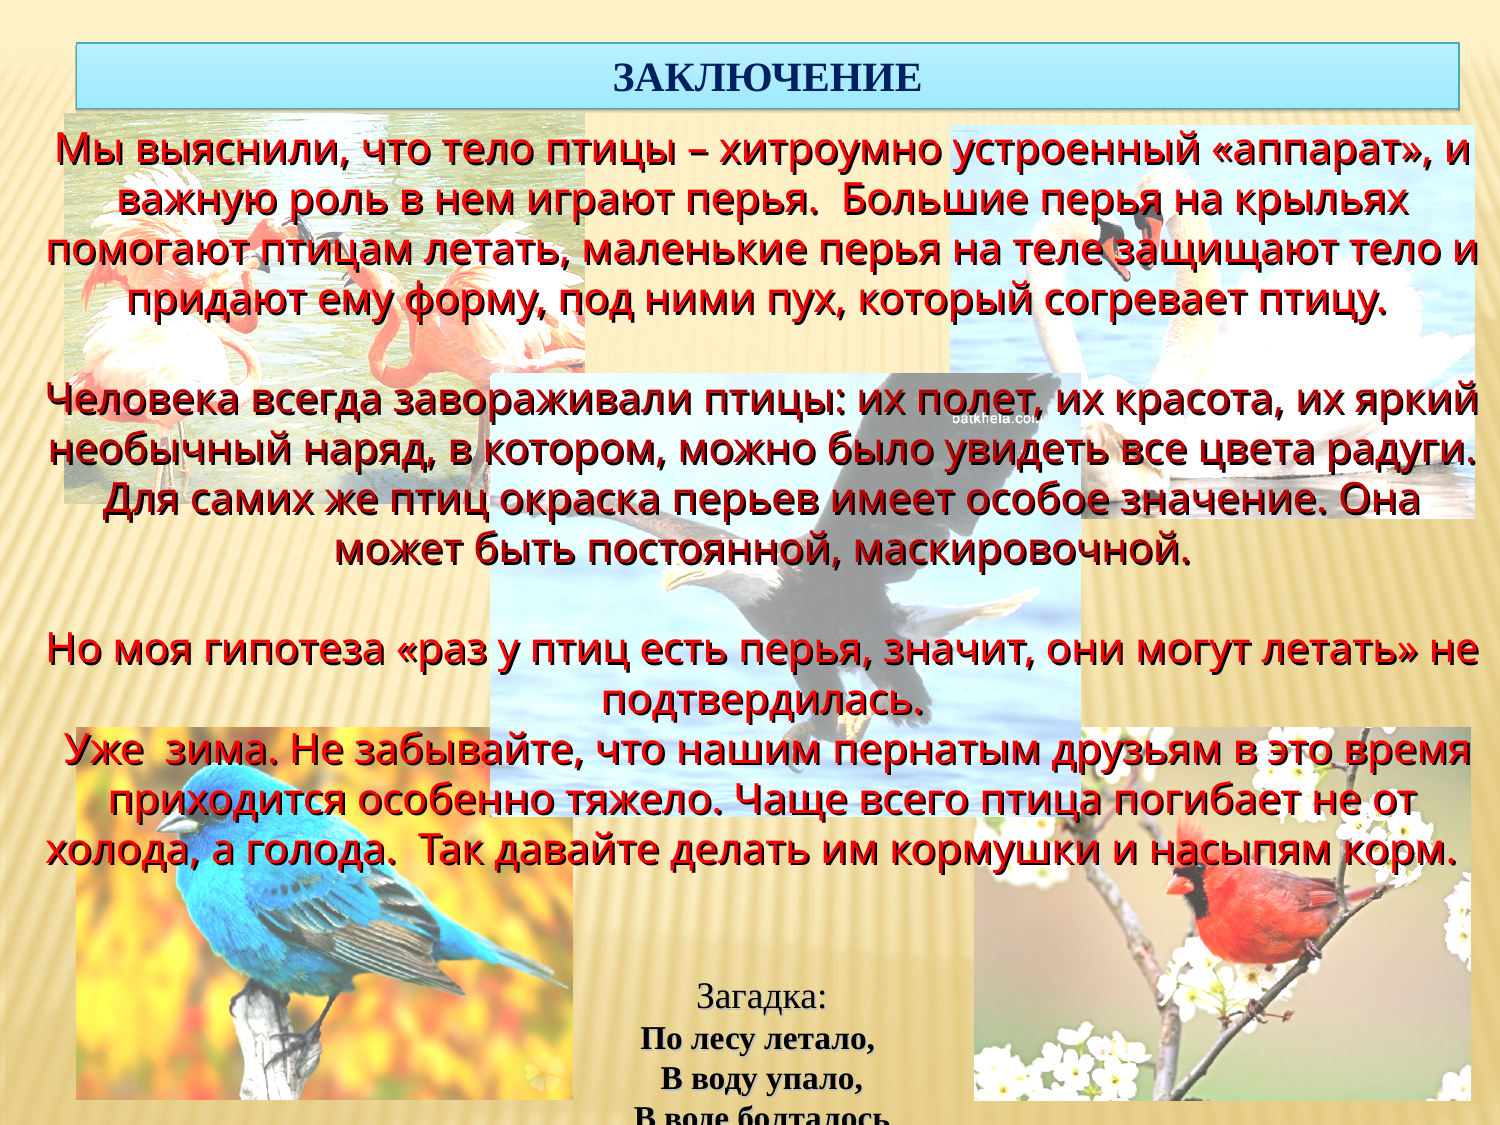

ЗАКЛЮЧЕНИЕ
Мы выяснили, что тело птицы – хитроумно устроенный «аппарат», и важную роль в нем играют перья.  Большие перья на крыльях помогают птицам летать, маленькие перья на теле защищают тело и придают ему форму, под ними пух, который согревает птицу.
Человека всегда завораживали птицы: их полет, их красота, их яркий необычный наряд, в котором, можно было увидеть все цвета радуги. Для самих же птиц окраска перьев имеет особое значение. Она может быть постоянной, маскировочной.
Но моя гипотеза «раз у птиц есть перья, значит, они могут летать» не подтвердилась.
 Уже  зима. Не забывайте, что нашим пернатым друзьям в это время приходится особенно тяжело. Чаще всего птица погибает не от холода, а голода.  Так давайте делать им кормушки и насыпям корм.
Загадка:
По лесу летало,
В воду упало,
В воде болталось
И сухим осталось. (Перо)